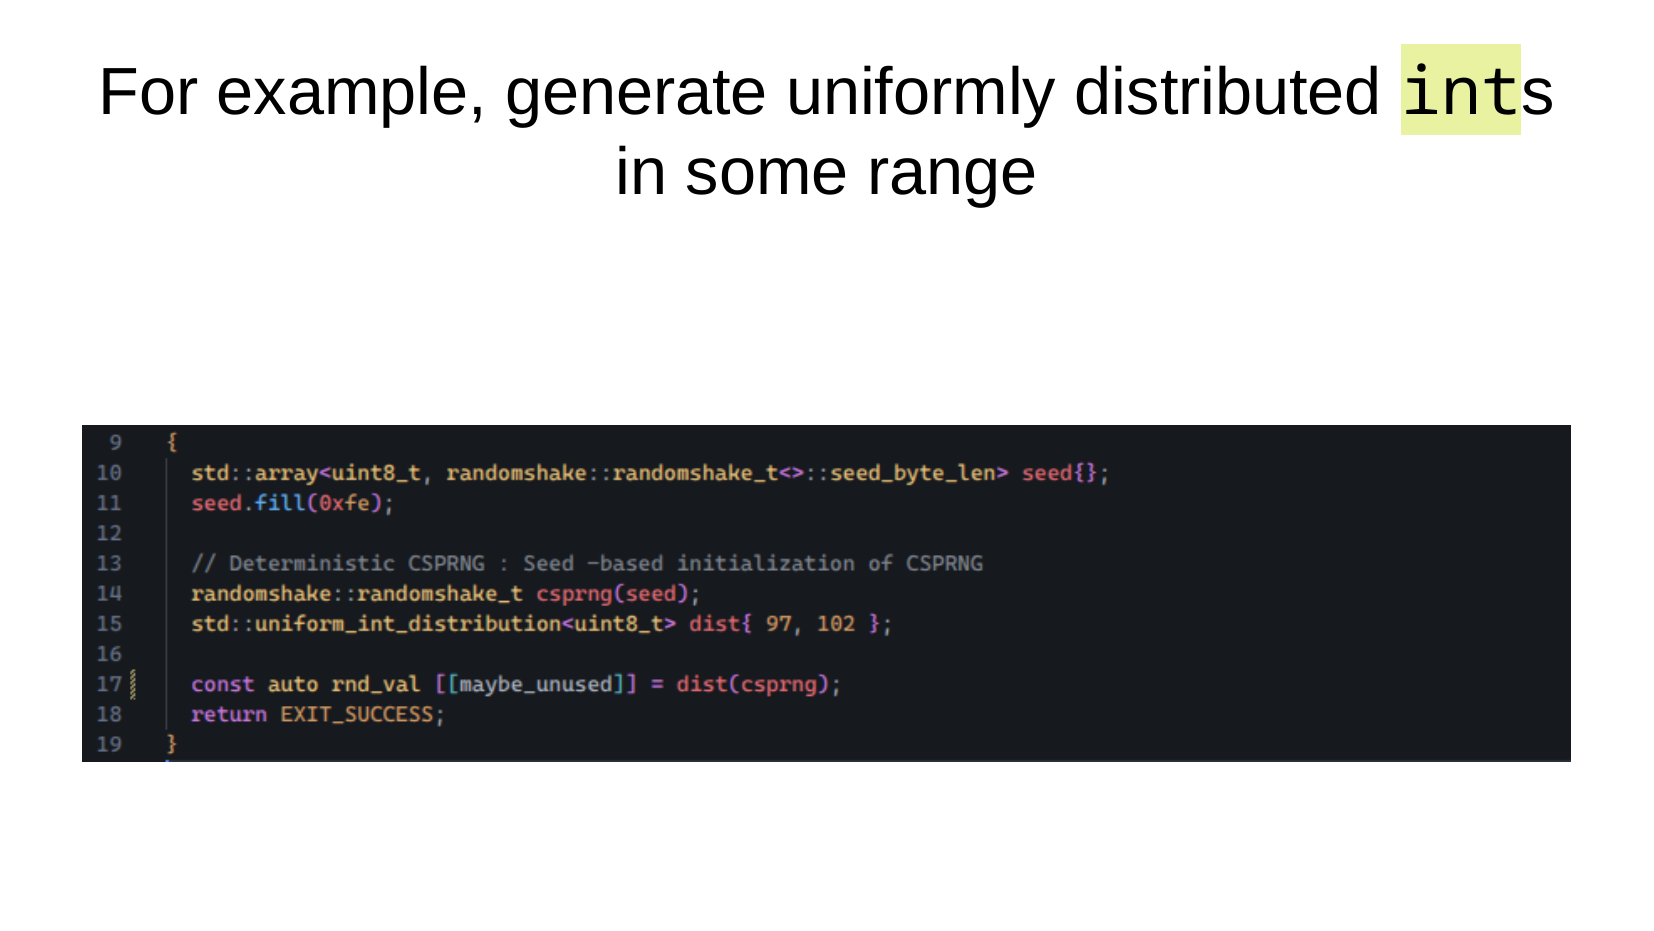

# For example, generate uniformly distributed ints in some range